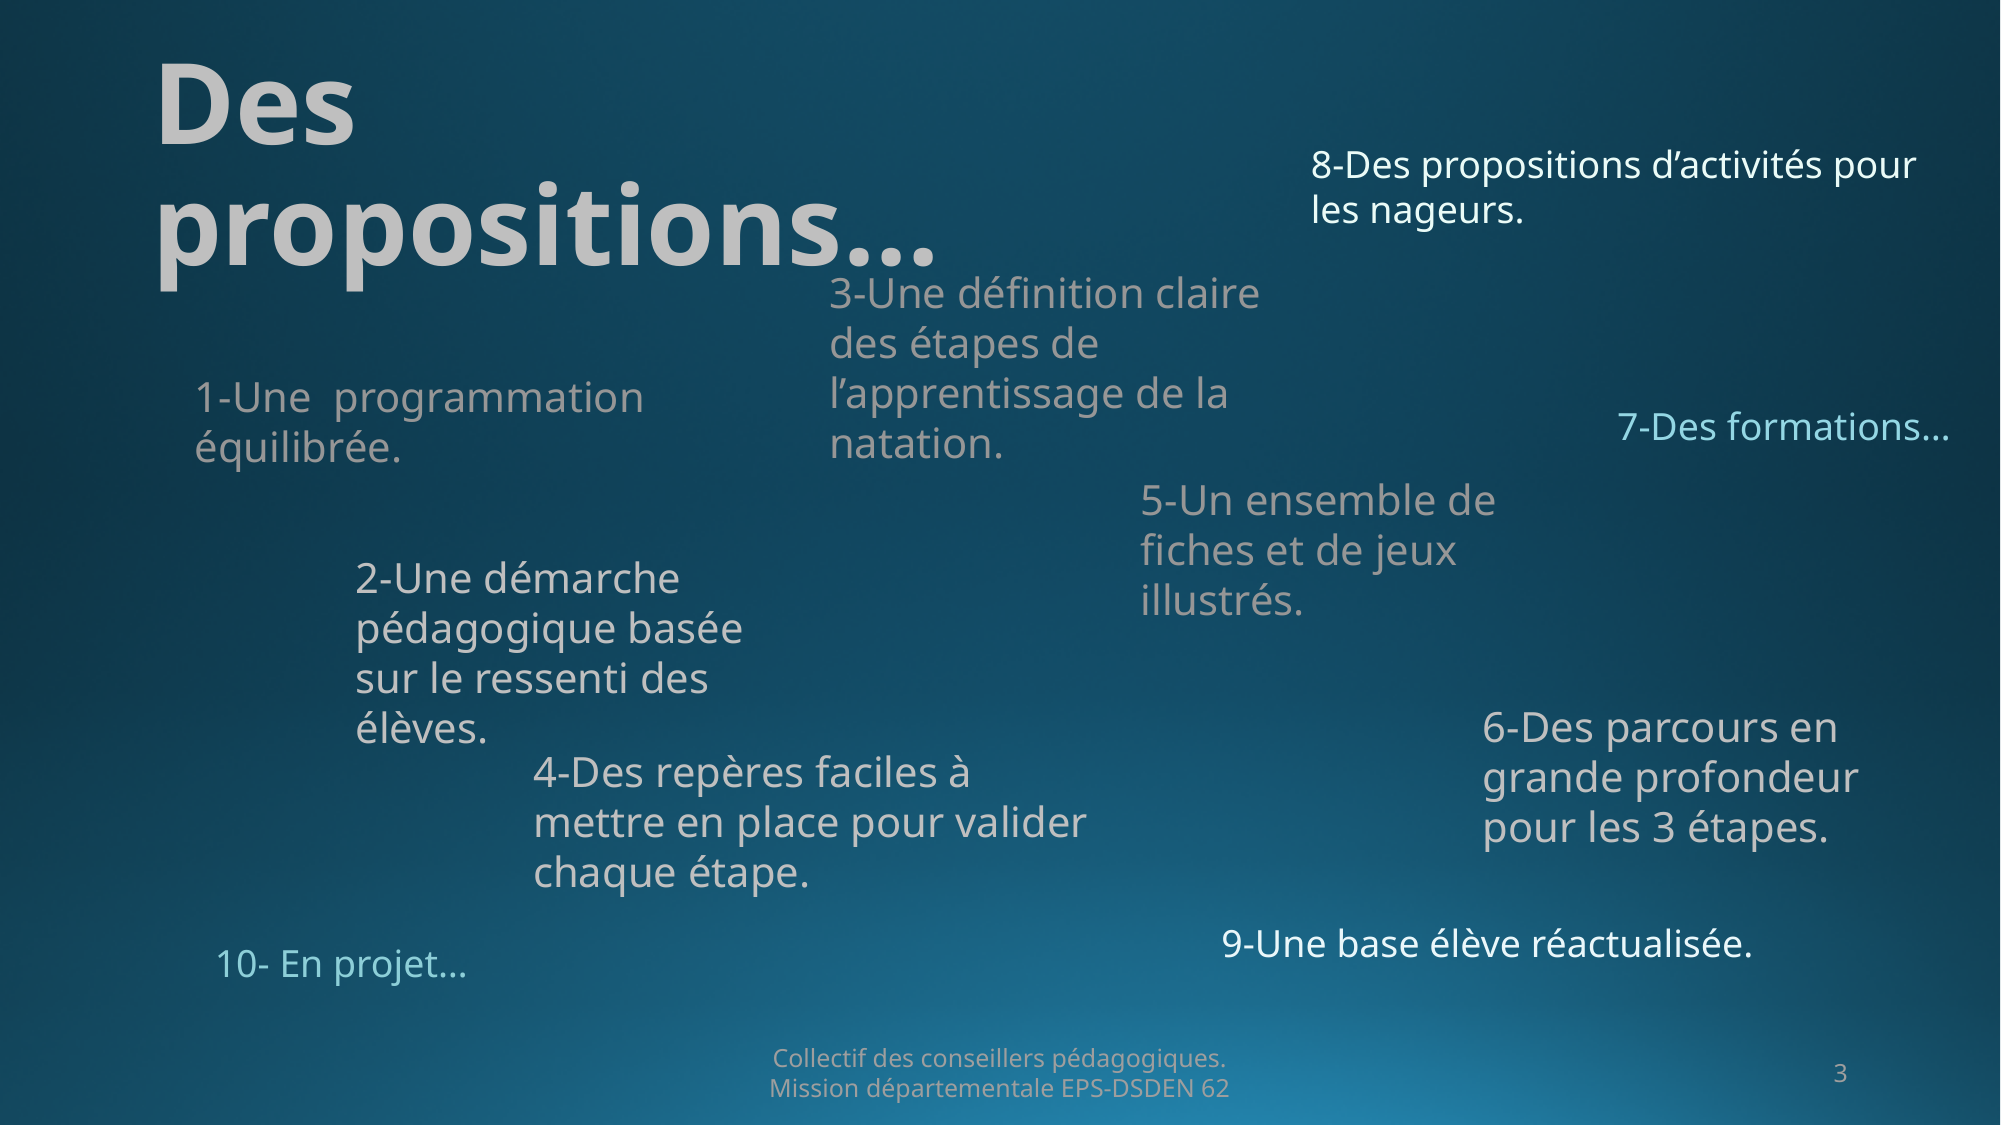

Des propositions…
8-Des propositions d’activités pour
les nageurs.
3-Une définition claire des étapes de l’apprentissage de la natation.
1-Une programmation équilibrée.
7-Des formations…
5-Un ensemble de fiches et de jeux illustrés.
2-Une démarche pédagogique basée sur le ressenti des élèves.
6-Des parcours en grande profondeur pour les 3 étapes.
4-Des repères faciles à mettre en place pour valider chaque étape.
9-Une base élève réactualisée.
10- En projet…
Collectif des conseillers pédagogiques.
Mission départementale EPS-DSDEN 62
3